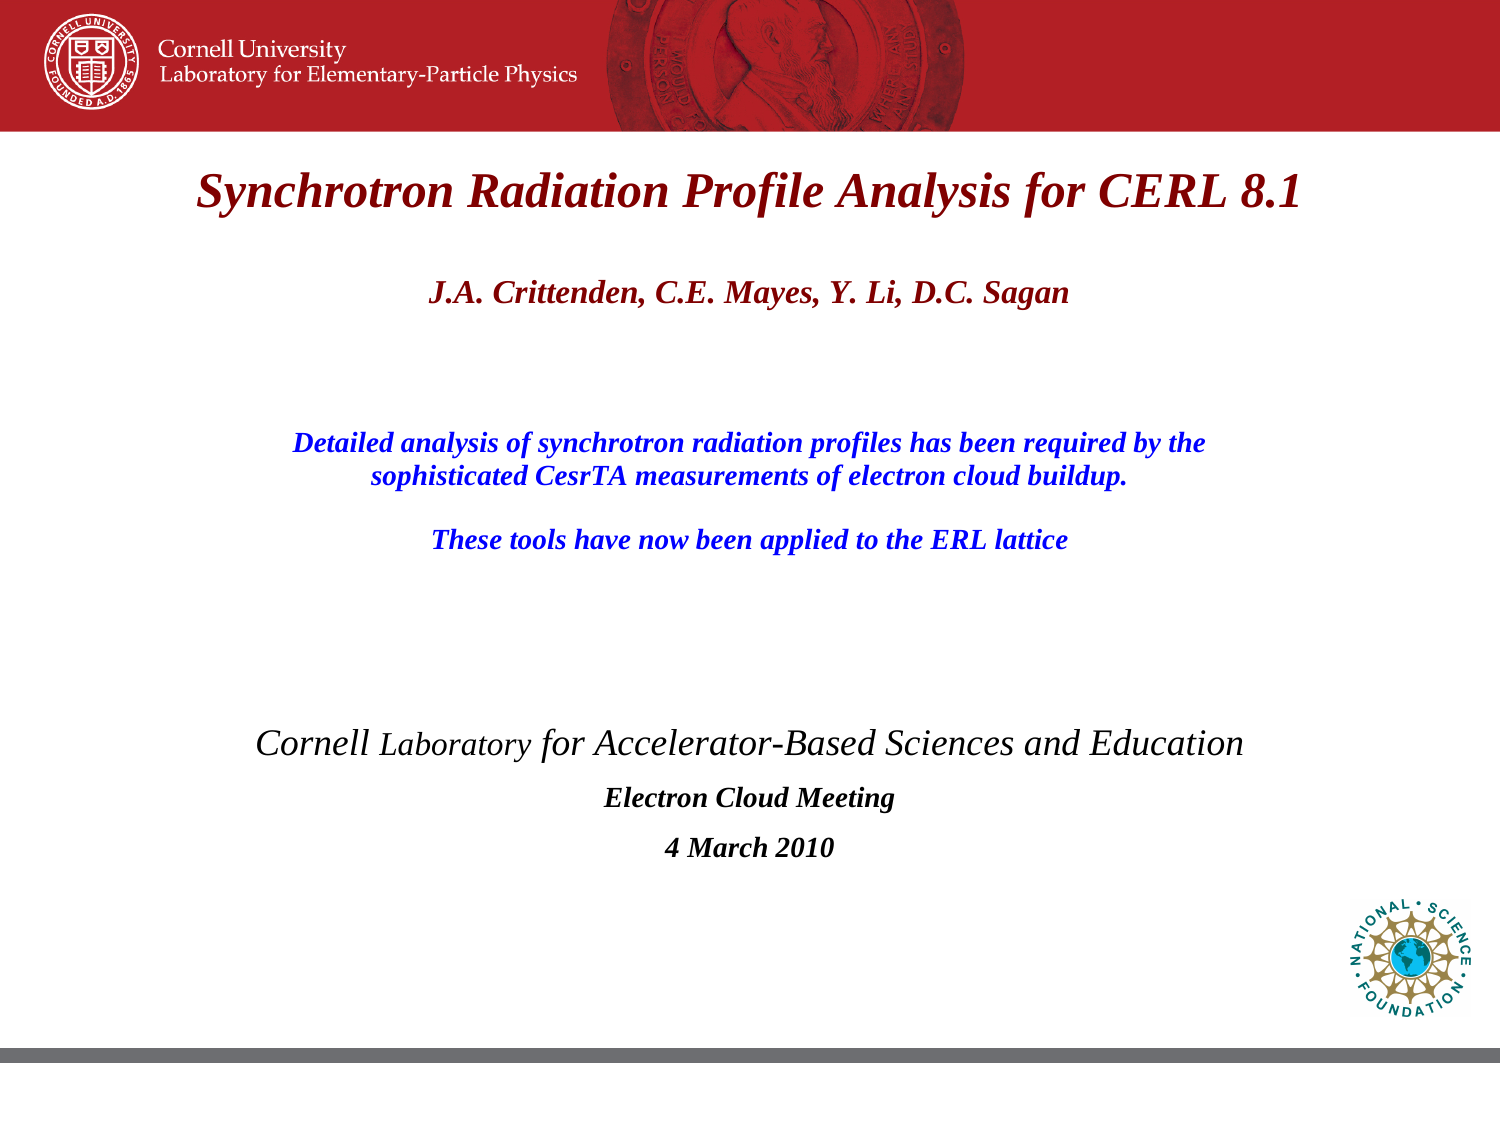

# Synchrotron Radiation Profile Analysis for CERL 8.1 J.A. Crittenden, C.E. Mayes, Y. Li, D.C. Sagan
Detailed analysis of synchrotron radiation profiles has been required by the sophisticated CesrTA measurements of electron cloud buildup.
These tools have now been applied to the ERL lattice
Cornell Laboratory for Accelerator-Based Sciences and Education
Electron Cloud Meeting
4 March 2010